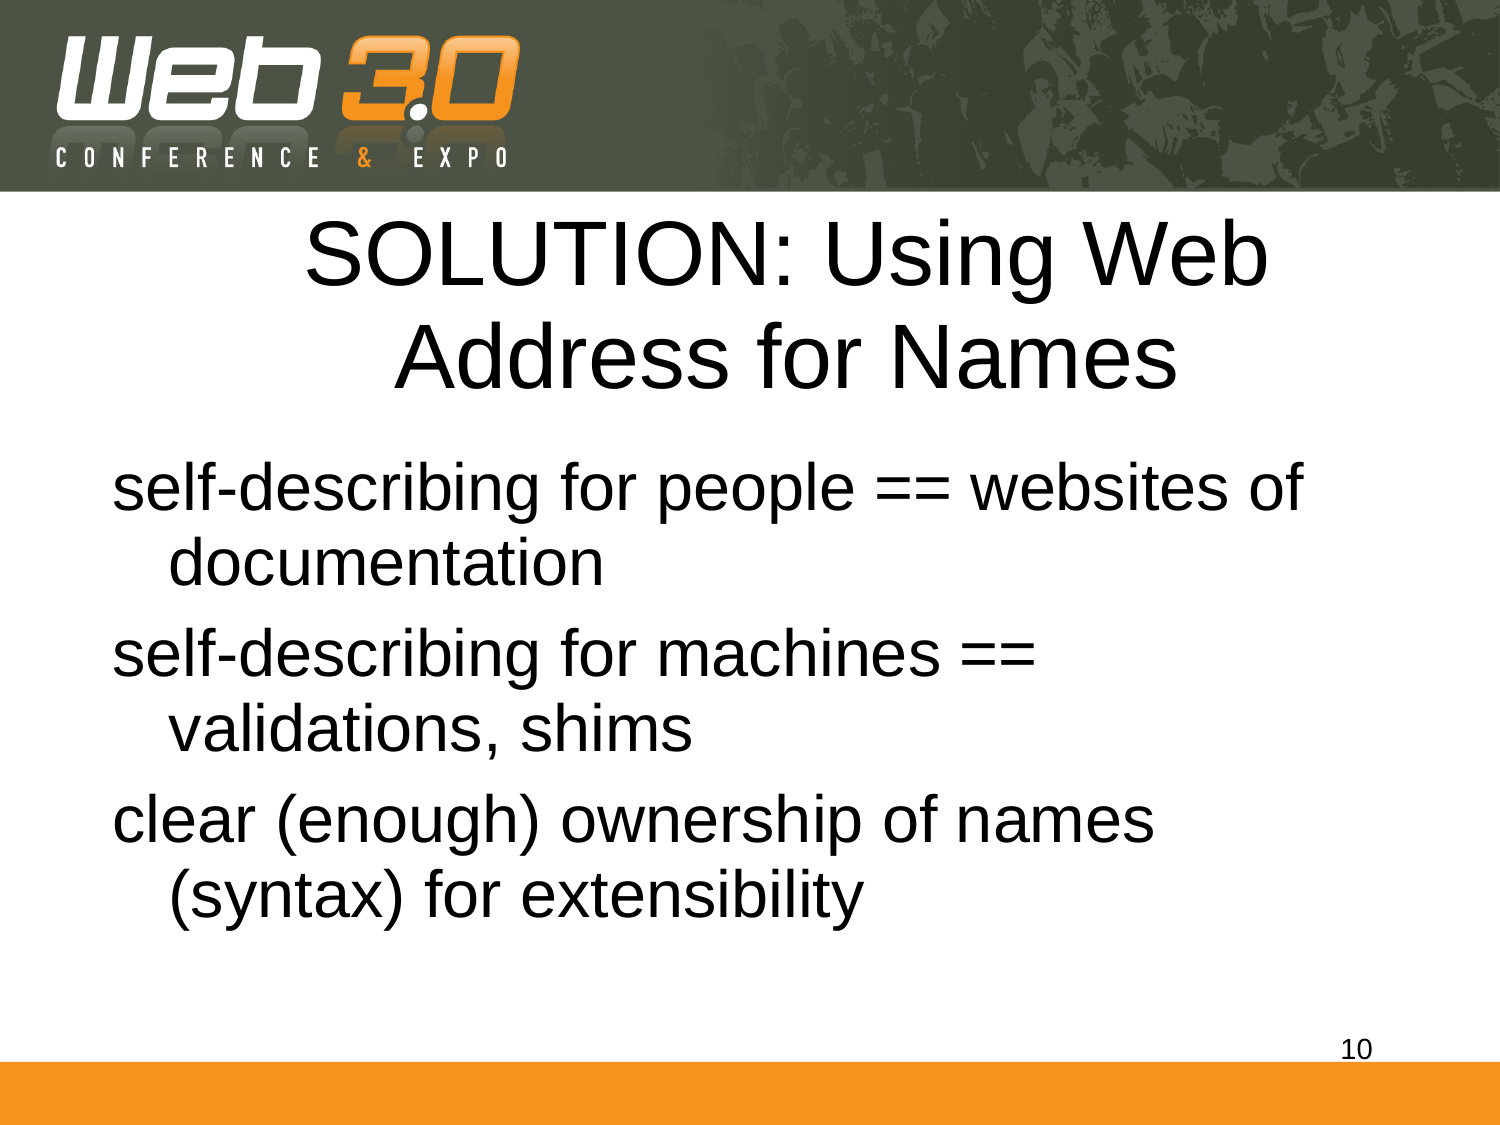

# SOLUTION: Using Web Address for Names
self-describing for people == websites of documentation
self-describing for machines == validations, shims
clear (enough) ownership of names (syntax) for extensibility
10